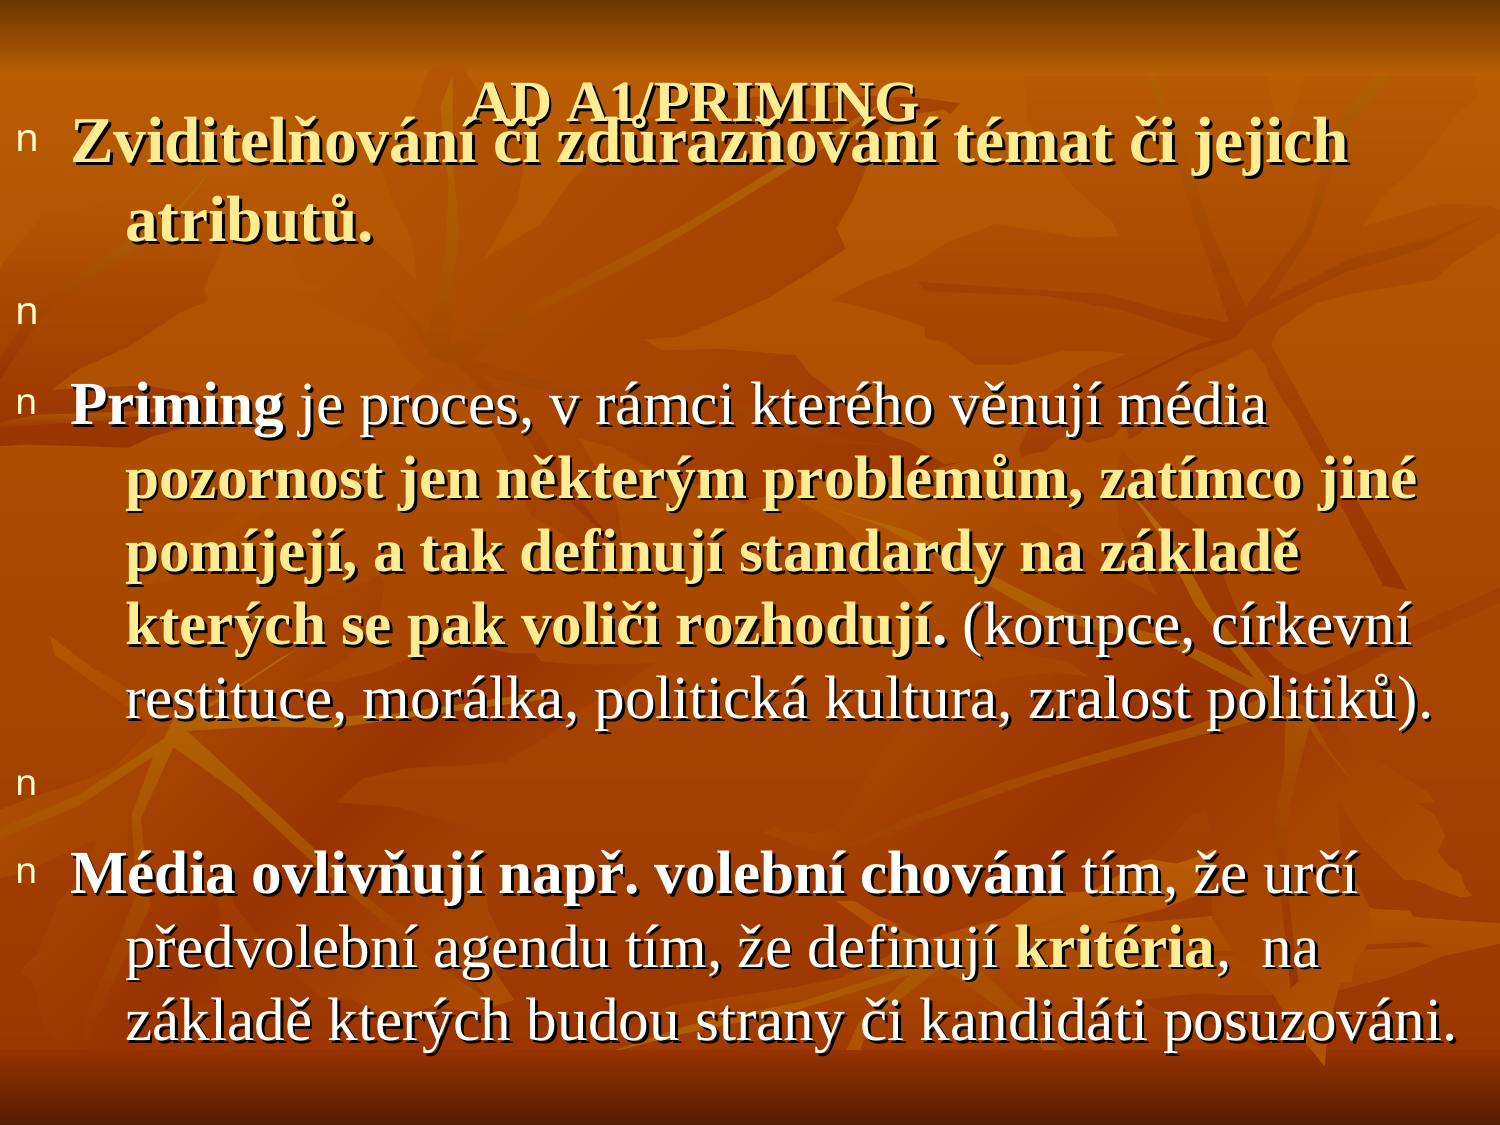

# AD A1/PRIMING
Zviditelňování či zdůrazňování témat či jejich atributů.
Priming je proces, v rámci kterého věnují média pozornost jen některým problémům, zatímco jiné pomíjejí, a tak definují standardy na základě kterých se pak voliči rozhodují. (korupce, církevní restituce, morálka, politická kultura, zralost politiků).
Média ovlivňují např. volební chování tím, že určí předvolební agendu tím, že definují kritéria, na základě kterých budou strany či kandidáti posuzováni.